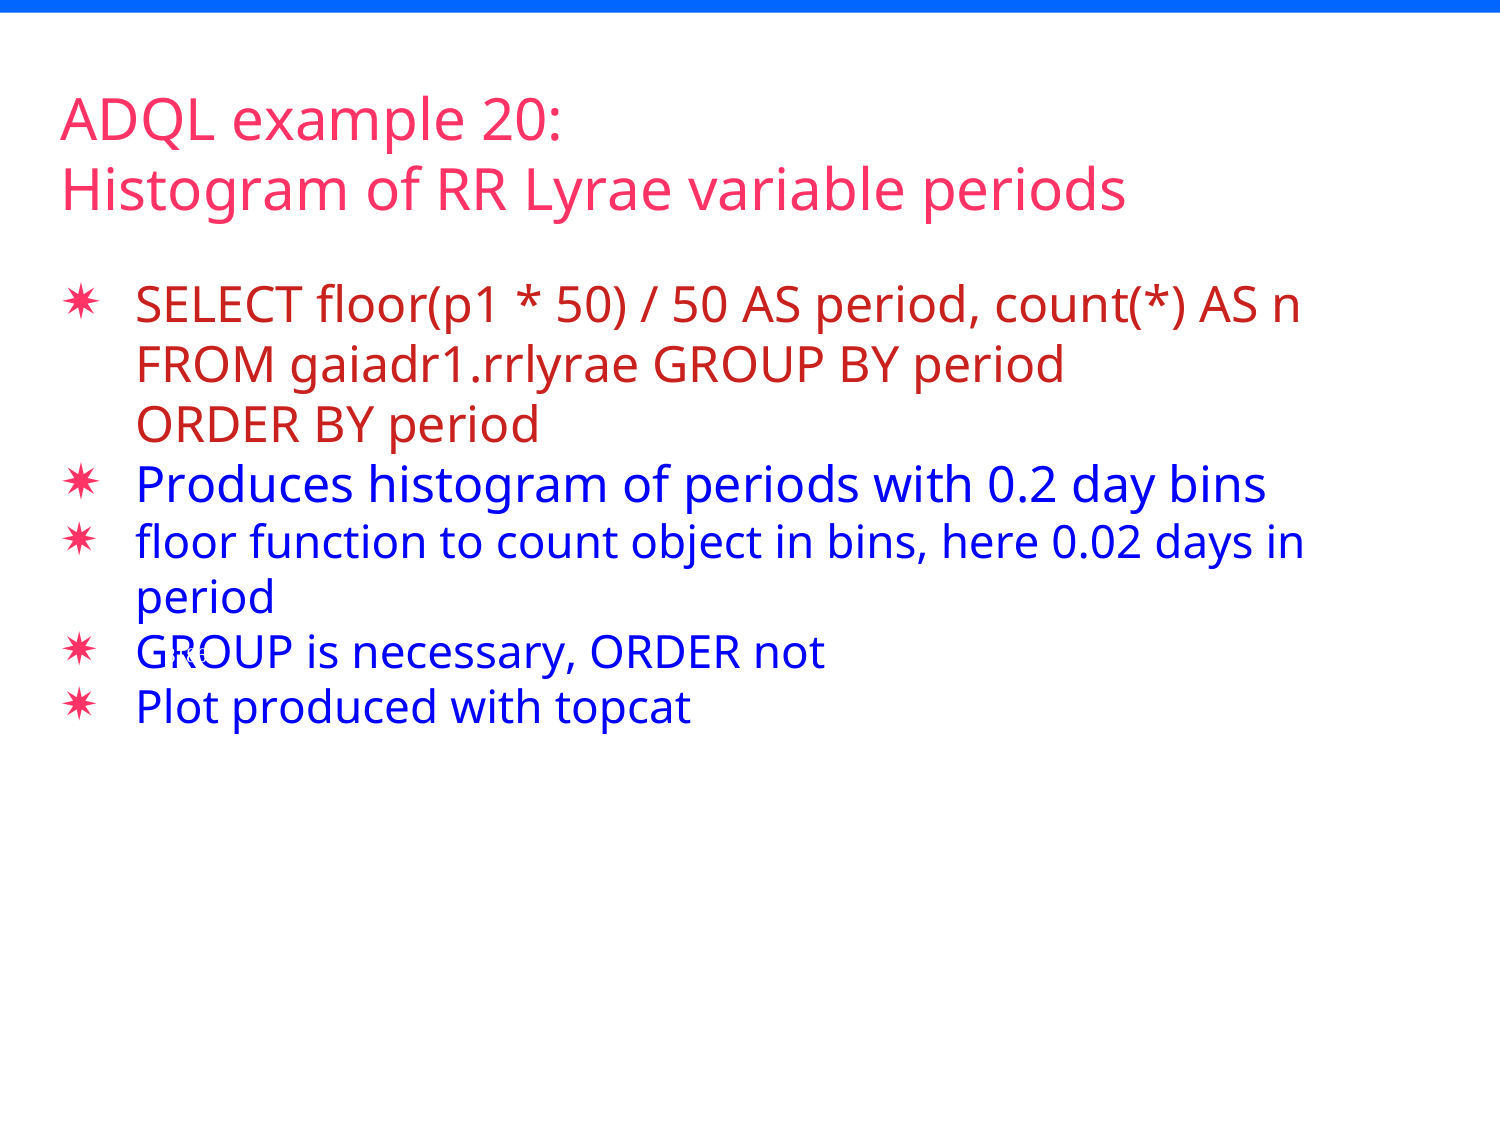

ADQL example 20:
Histogram of RR Lyrae variable periods
SELECT floor(p1 * 50) / 50 AS period, count(*) AS n
FROM gaiadr1.rrlyrae GROUP BY period
ORDER BY period
Produces histogram of periods with 0.2 day bins
floor function to count object in bins, here 0.02 days in period
GROUP is necessary, ORDER not
Plot produced with topcat
81867
56